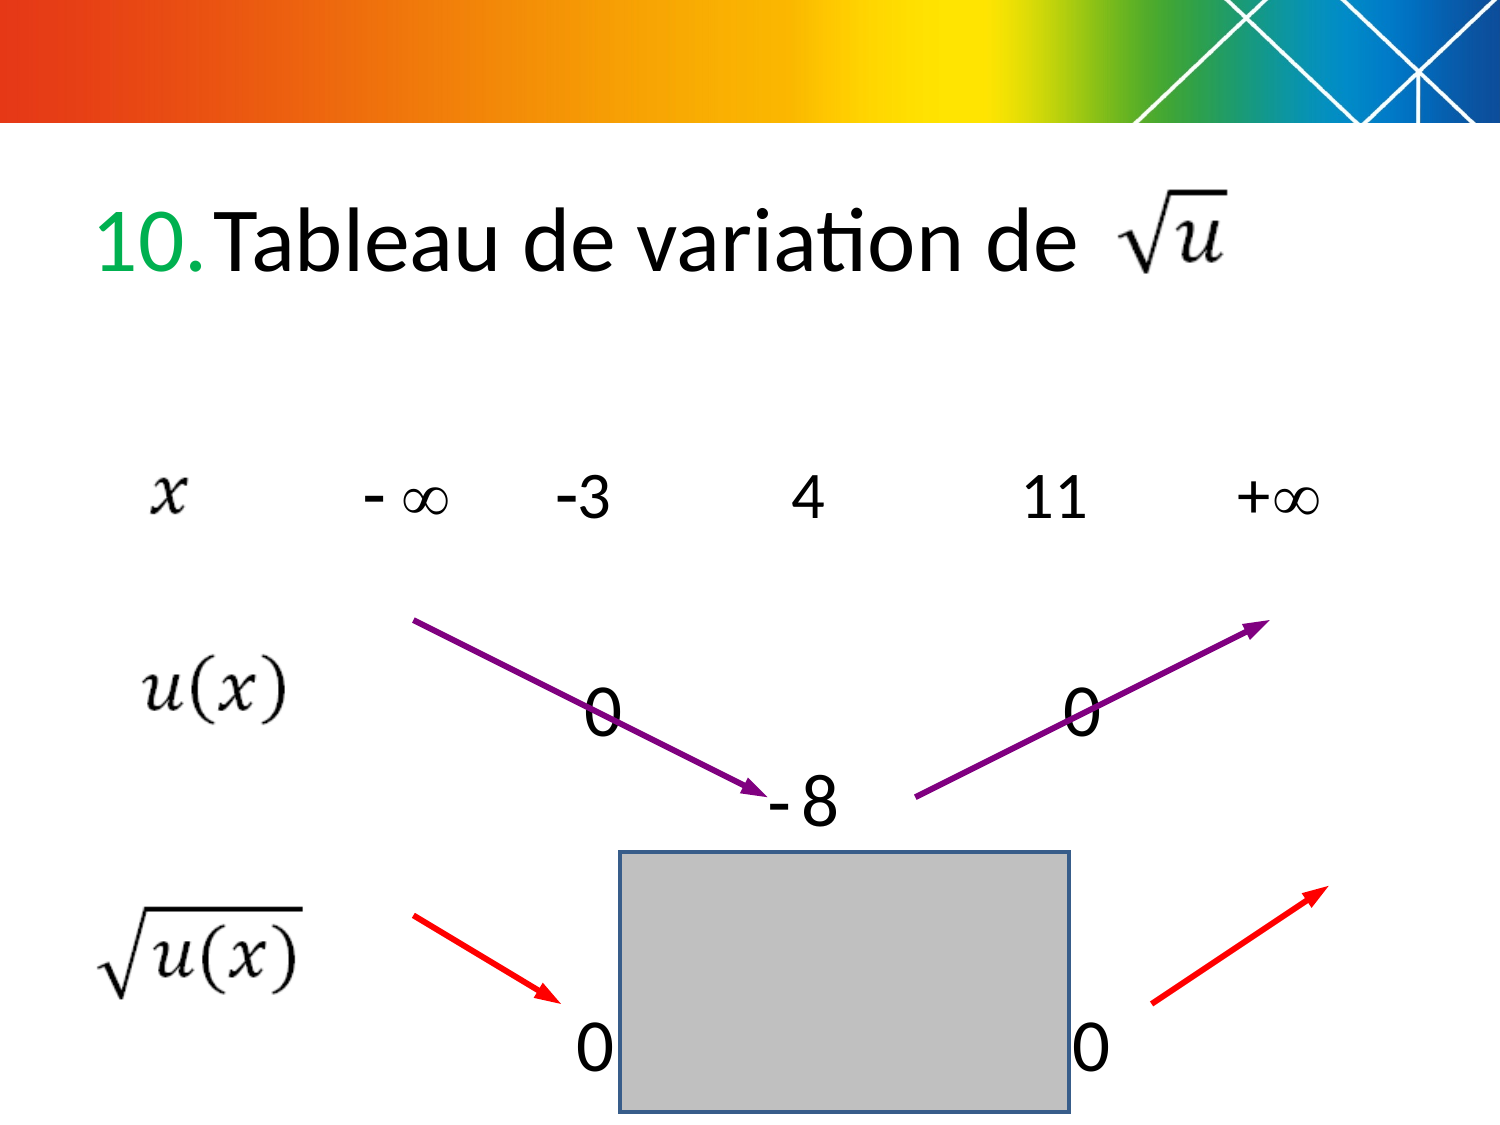

# Tableau de variation de
| |   3 4 11 + |
| --- | --- |
| | 0 0  8 |
| | 0 0 |